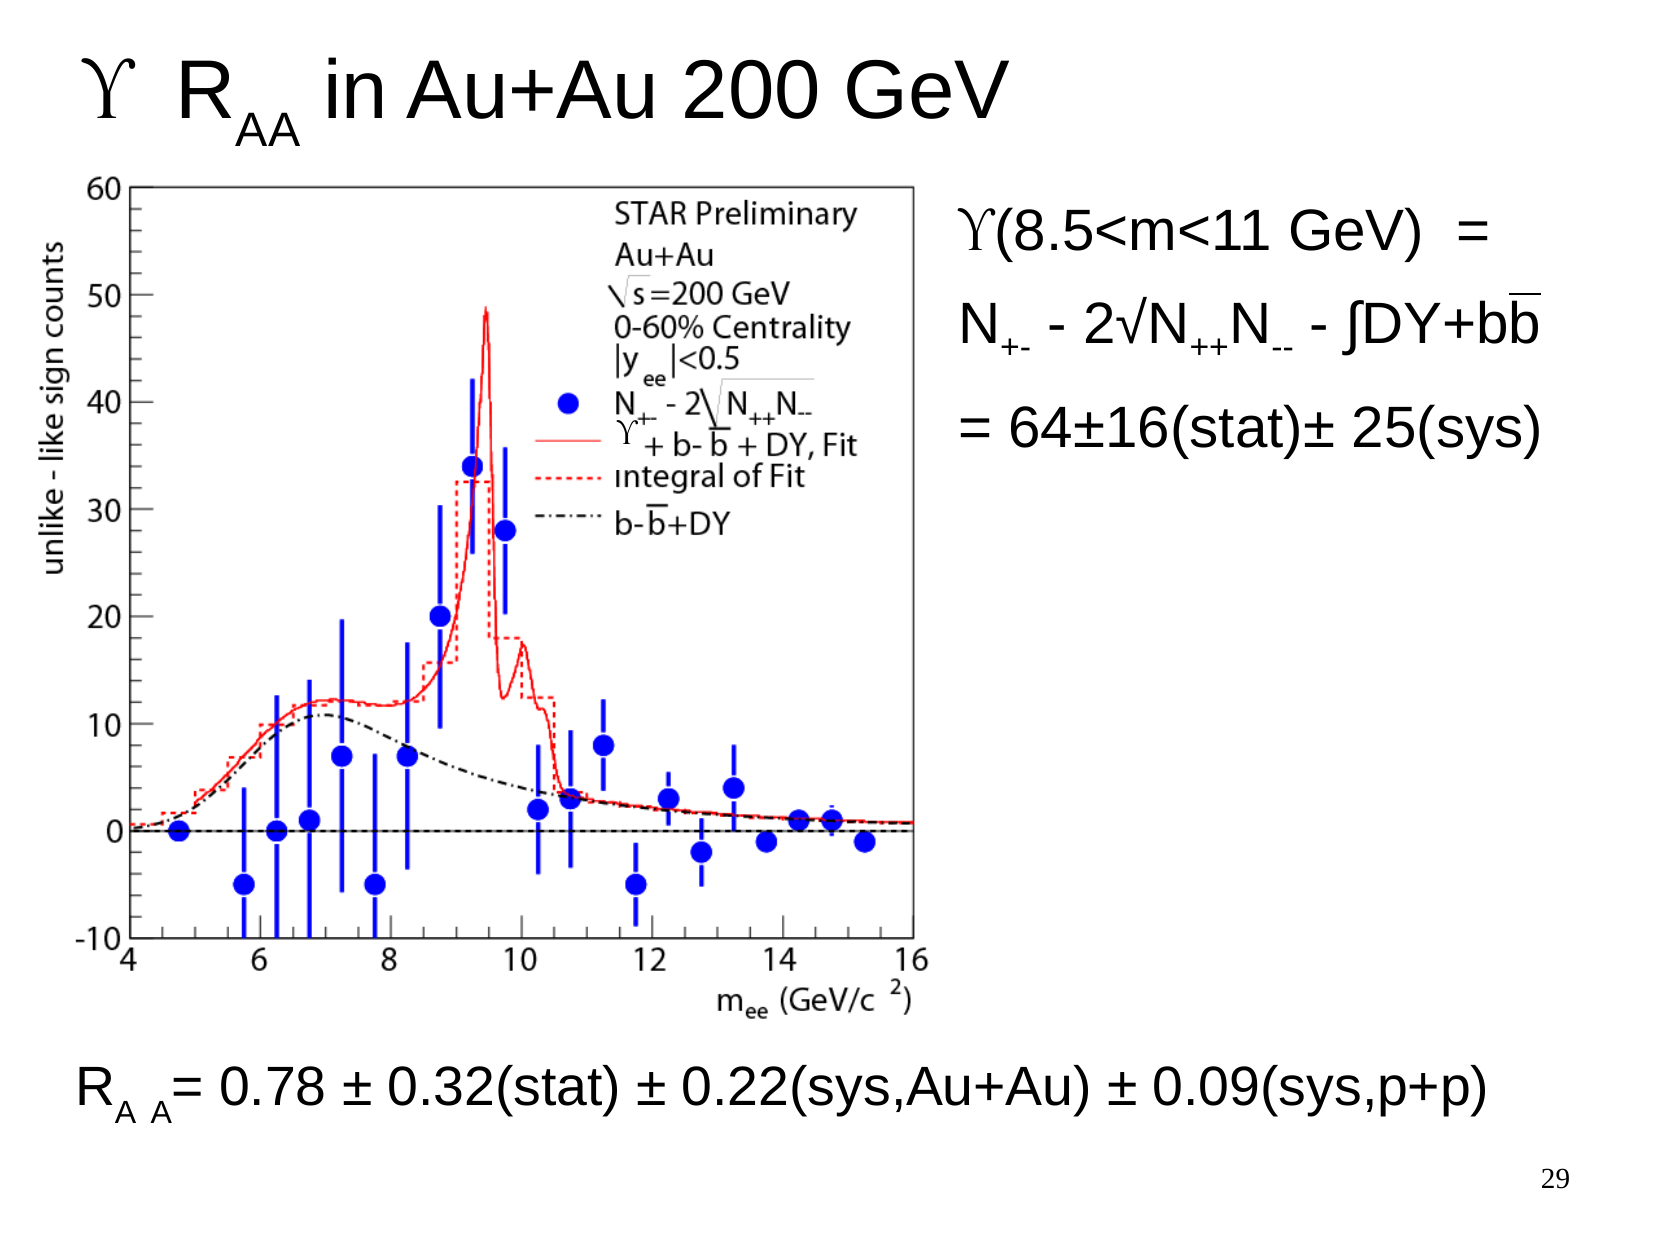

#  RAA in Au+Au 200 GeV

(8.5<m<11 GeV) =
N+- - 2√N++N-- - ∫DY+bb
= 64±16(stat)± 25(sys)
RA A= 0.78 ± 0.32(stat) ± 0.22(sys,Au+Au) ± 0.09(sys,p+p)
29